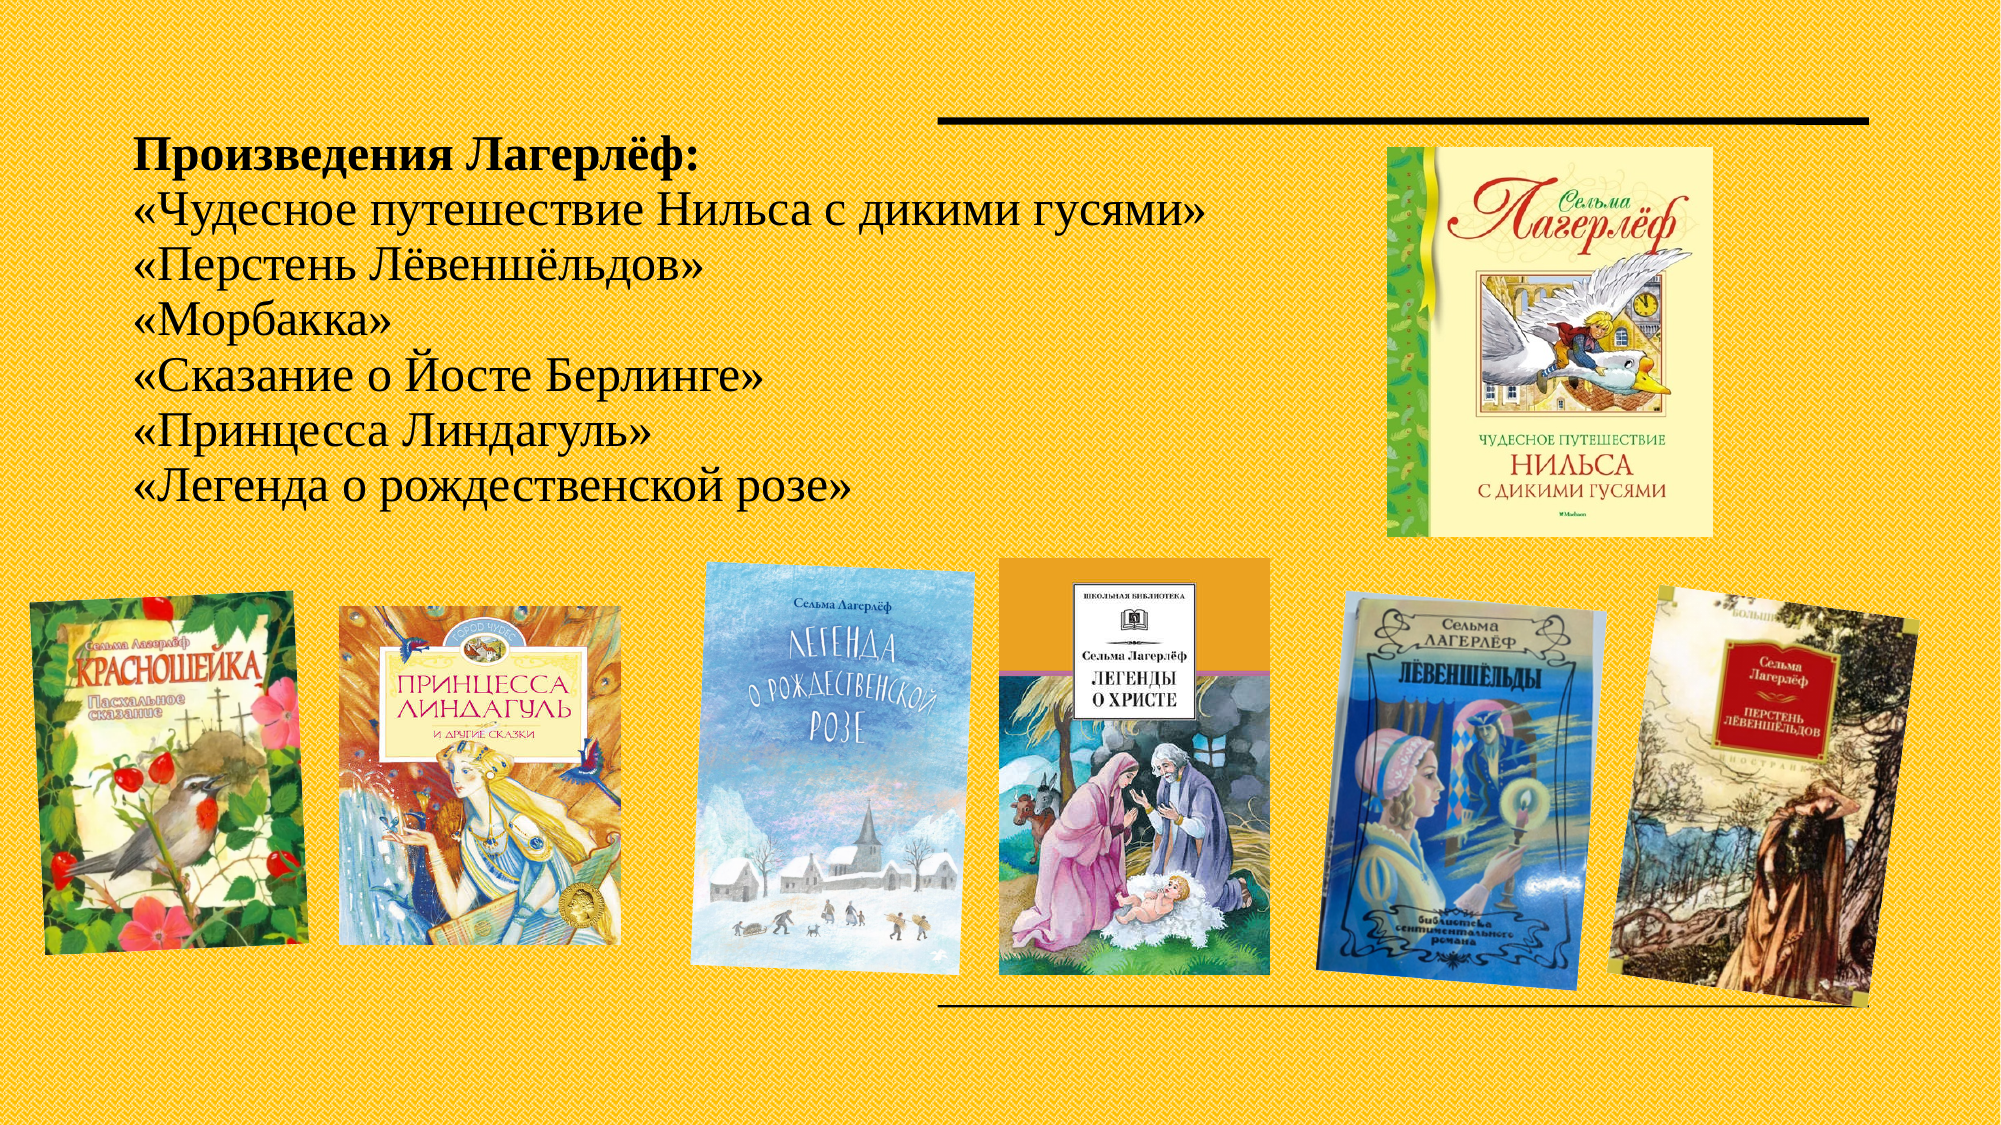

Произведения Лагерлёф:
«Чудесное путешествие Нильса с дикими гусями»
«Перстень Лёвеншёльдов»
«Морбакка»
«Сказание о Йосте Берлинге»
«Принцесса Линдагуль»
«Легенда о рождественской розе»